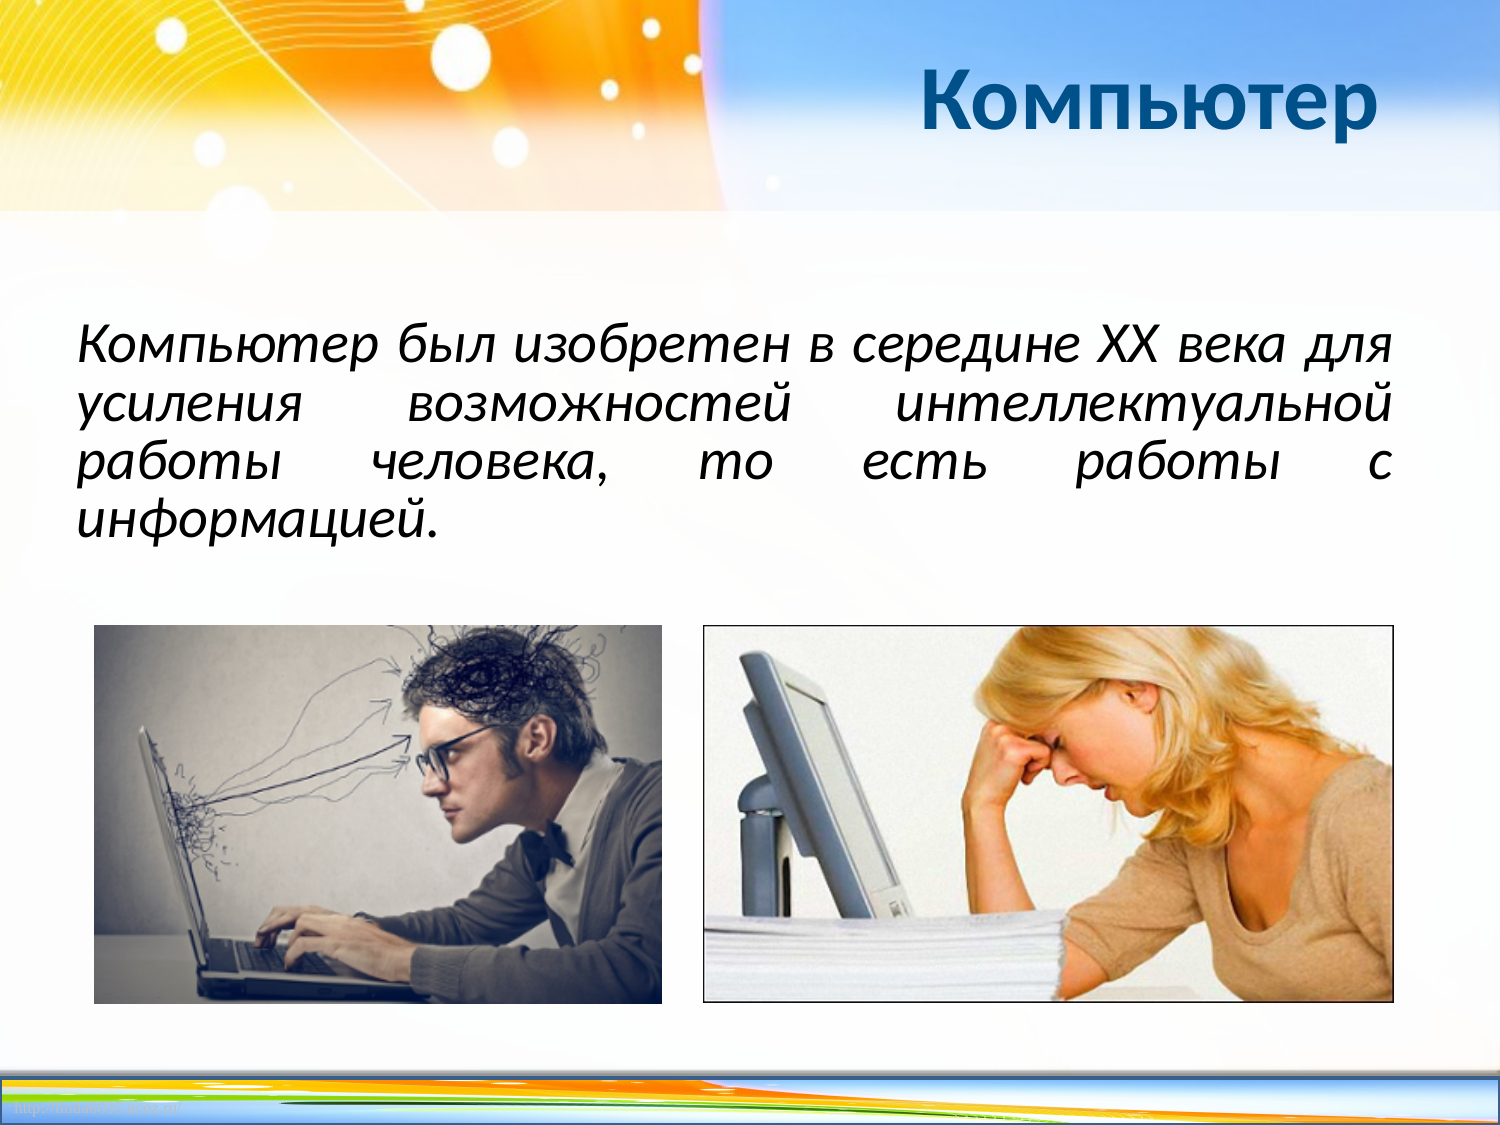

# Компьютер
Компьютер был изобретен в середине XX века для усиления возможностей интеллектуальной работы человека, то есть работы с информацией.